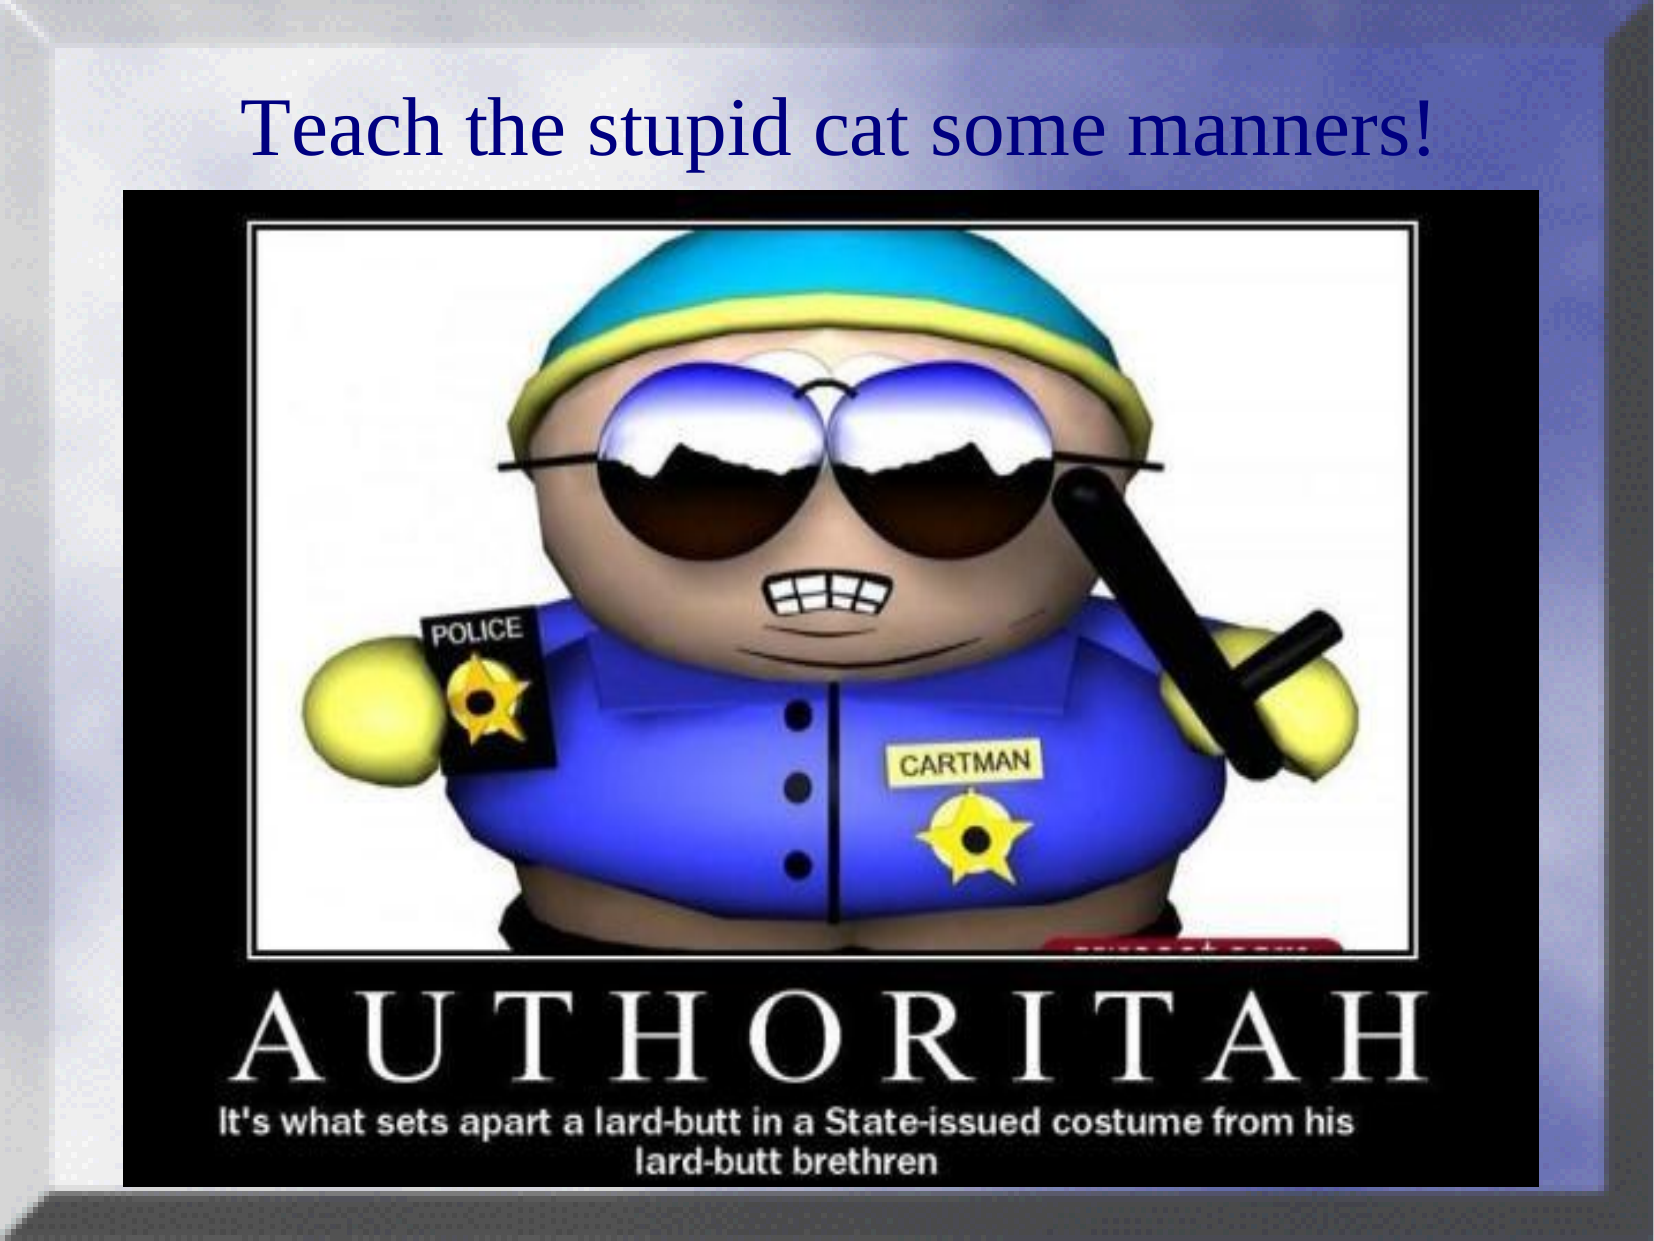

# Teach the stupid cat some manners!